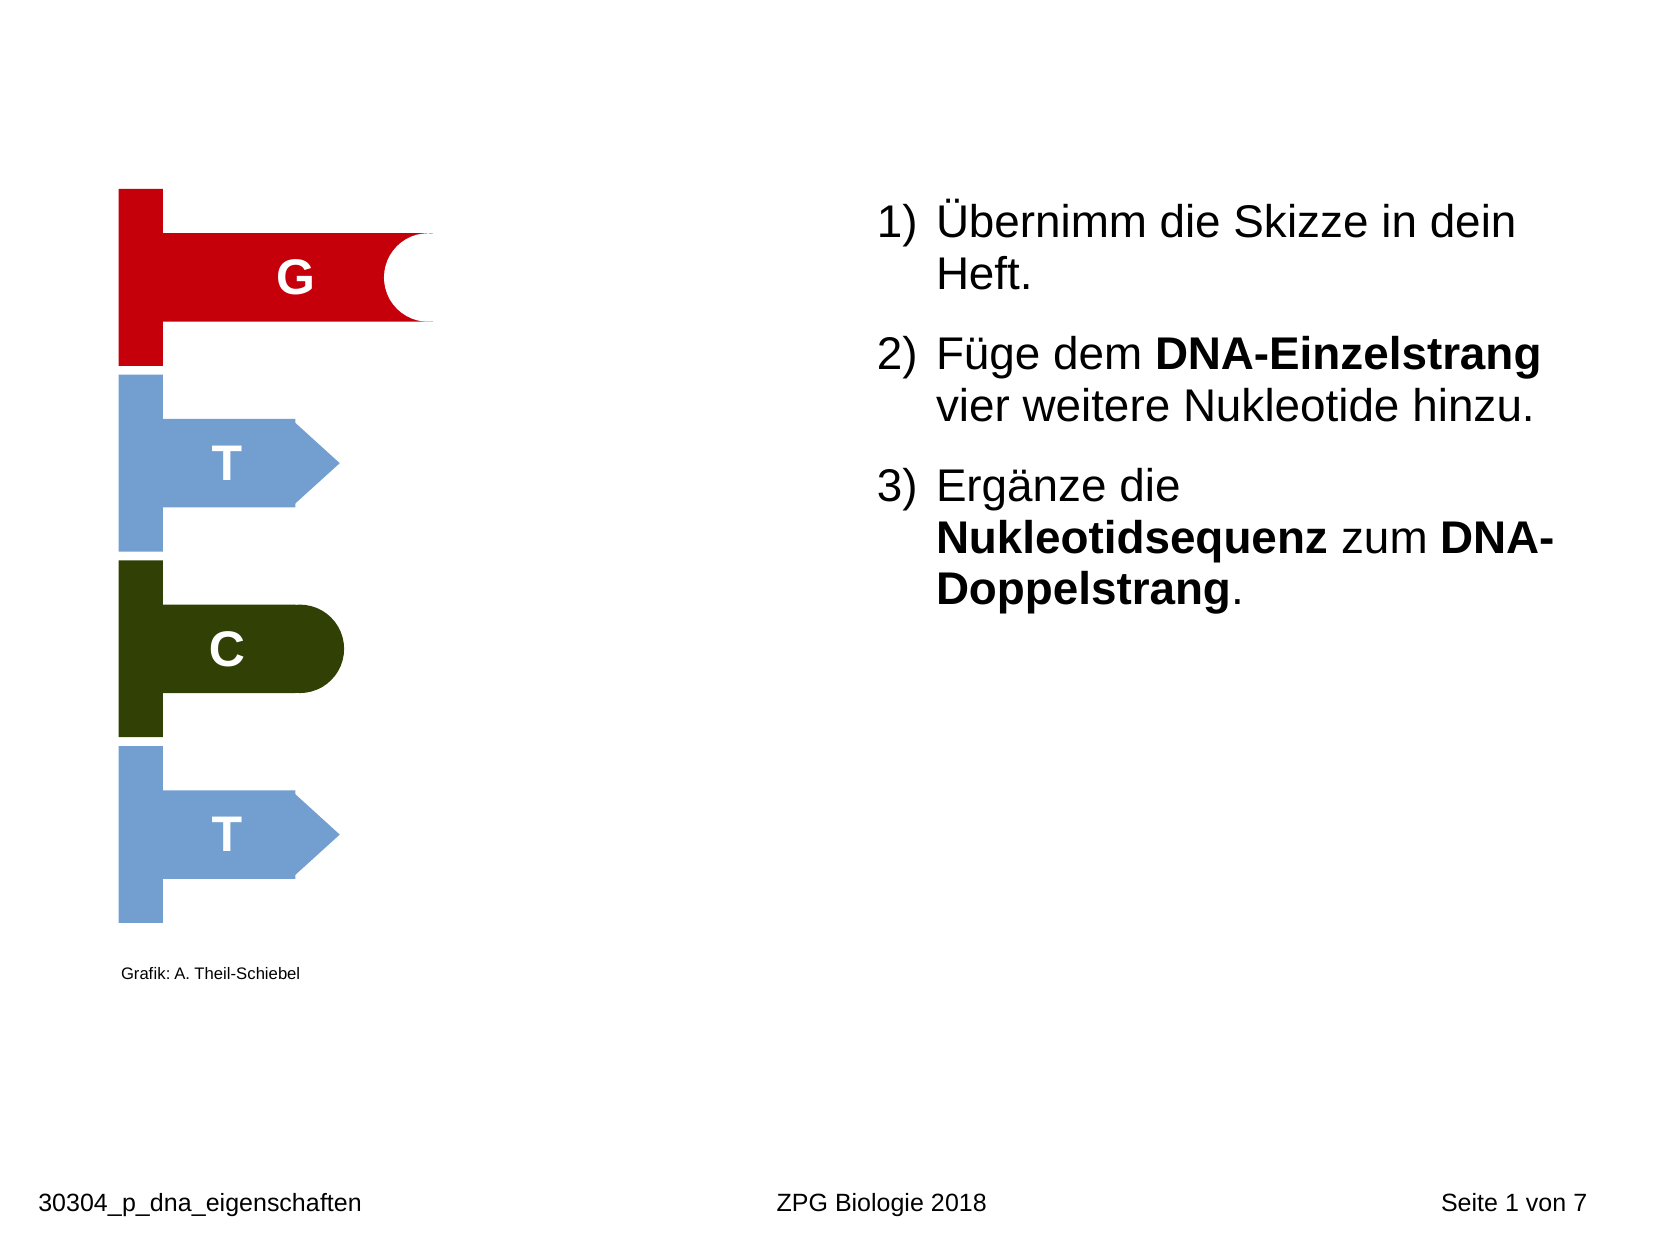

G
T
C
T
Übernimm die Skizze in dein Heft.
Füge dem DNA-Einzelstrang vier weitere Nukleotide hinzu.
Ergänze die Nukleotidsequenz zum DNA-Doppelstrang.
Grafik: A. Theil-Schiebel
30304_p_dna_eigenschaften						ZPG Biologie 2018							Seite 1 von 7